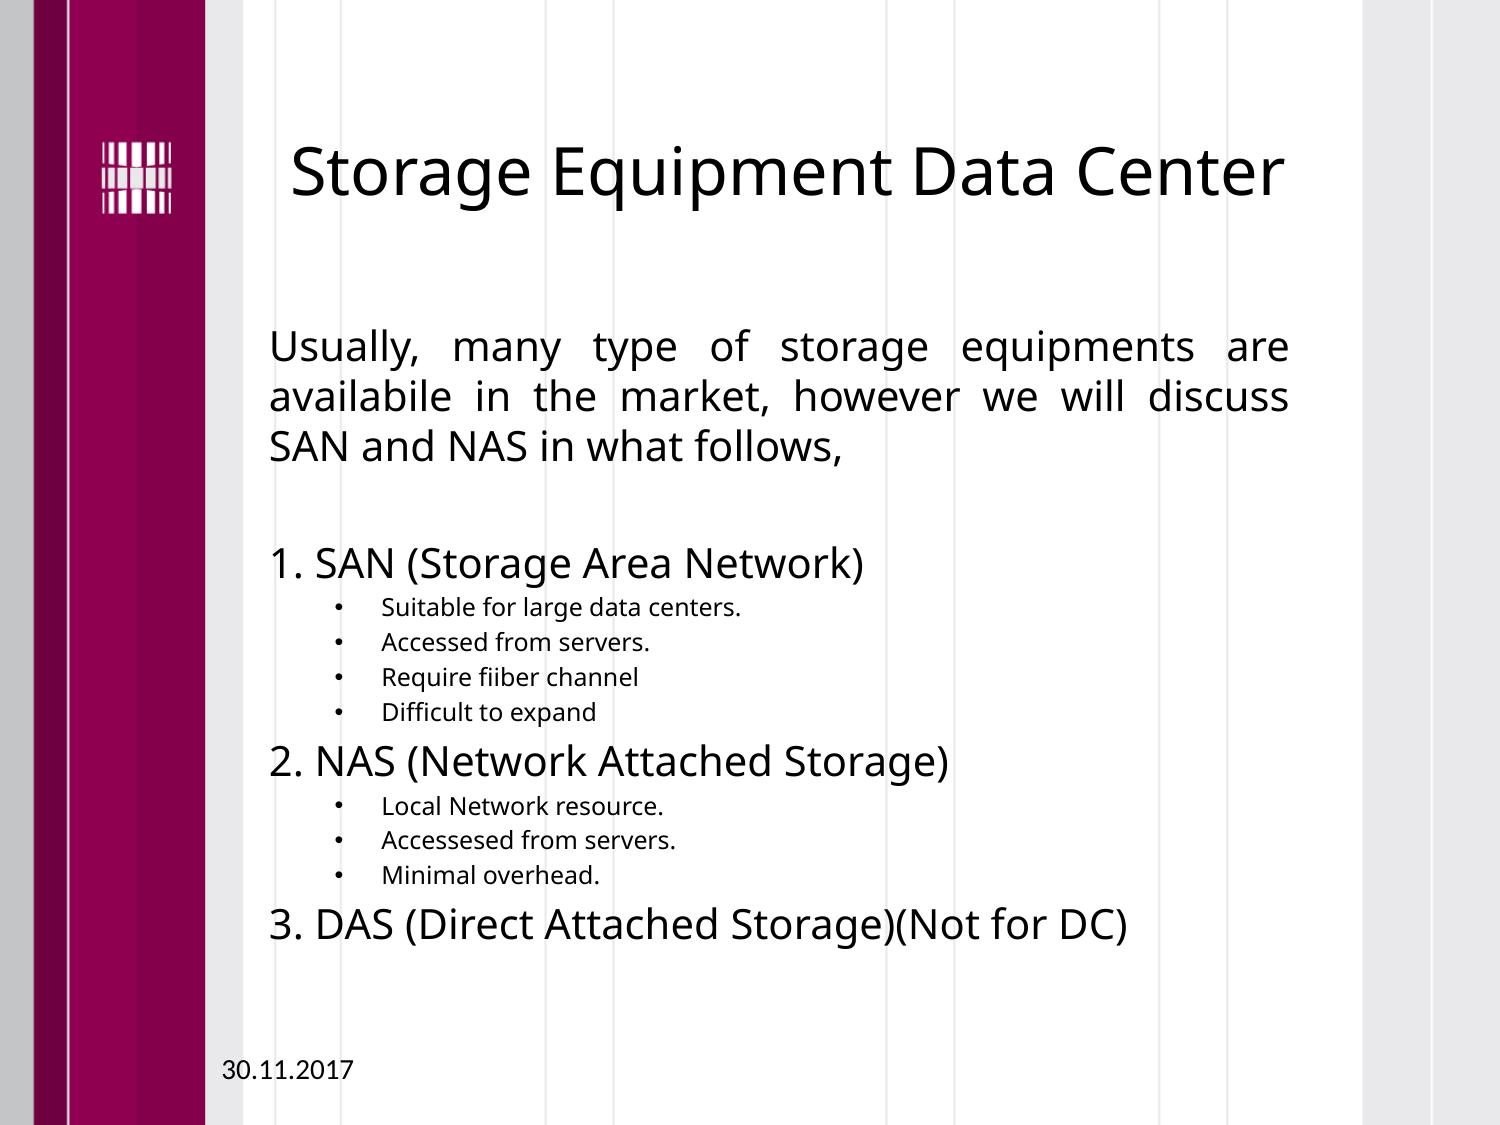

# Storage Equipment Data Center
Usually, many type of storage equipments are availabile in the market, however we will discuss SAN and NAS in what follows,
1. SAN (Storage Area Network)
Suitable for large data centers.
Accessed from servers.
Require fiiber channel
Difficult to expand
2. NAS (Network Attached Storage)
Local Network resource.
Accessesed from servers.
Minimal overhead.
3. DAS (Direct Attached Storage)(Not for DC)
30.11.2017